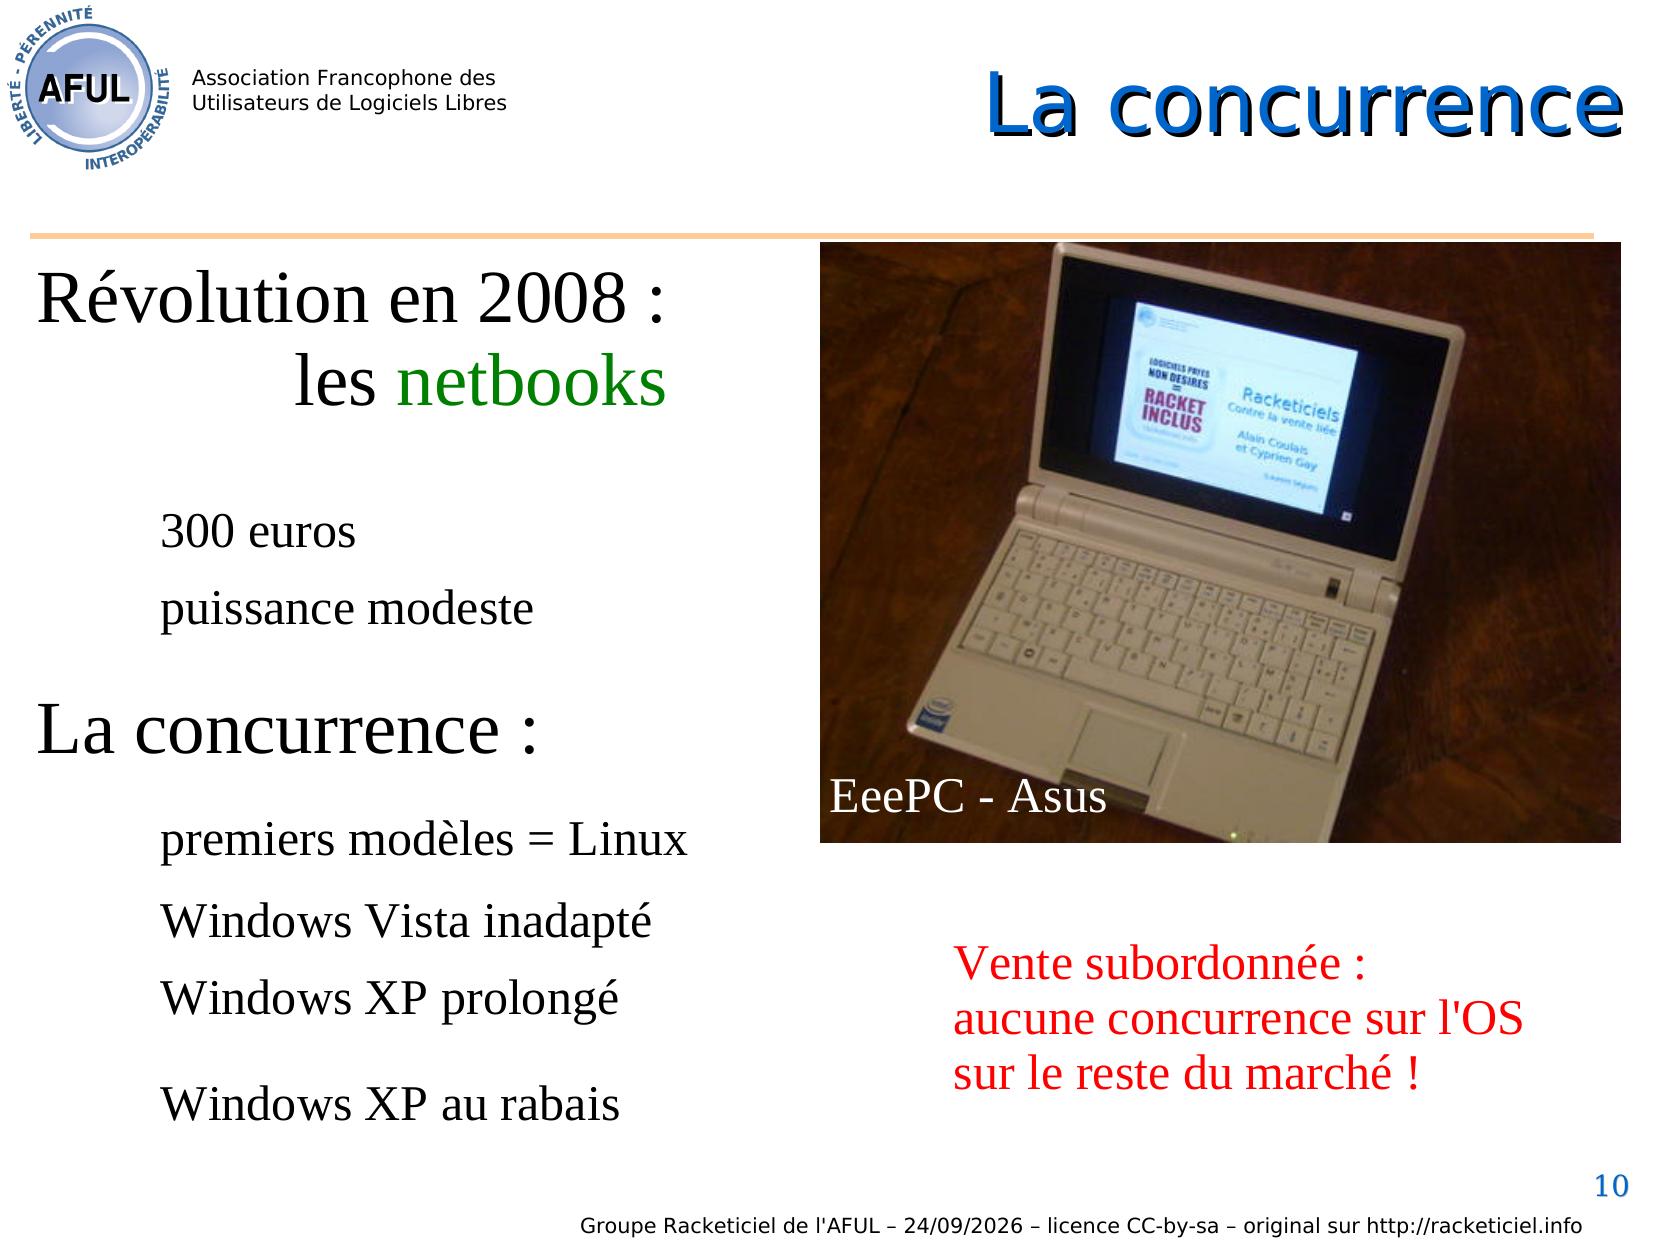

# La concurrence
Révolution en 2008 :
les netbooks
300 euros
puissance modeste
La concurrence :
premiers modèles = Linux
Windows Vista inadapté
Windows XP prolongé
Windows XP au rabais
EeePC - Asus
Vente subordonnée :
aucune concurrence sur l'OS
sur le reste du marché !
10